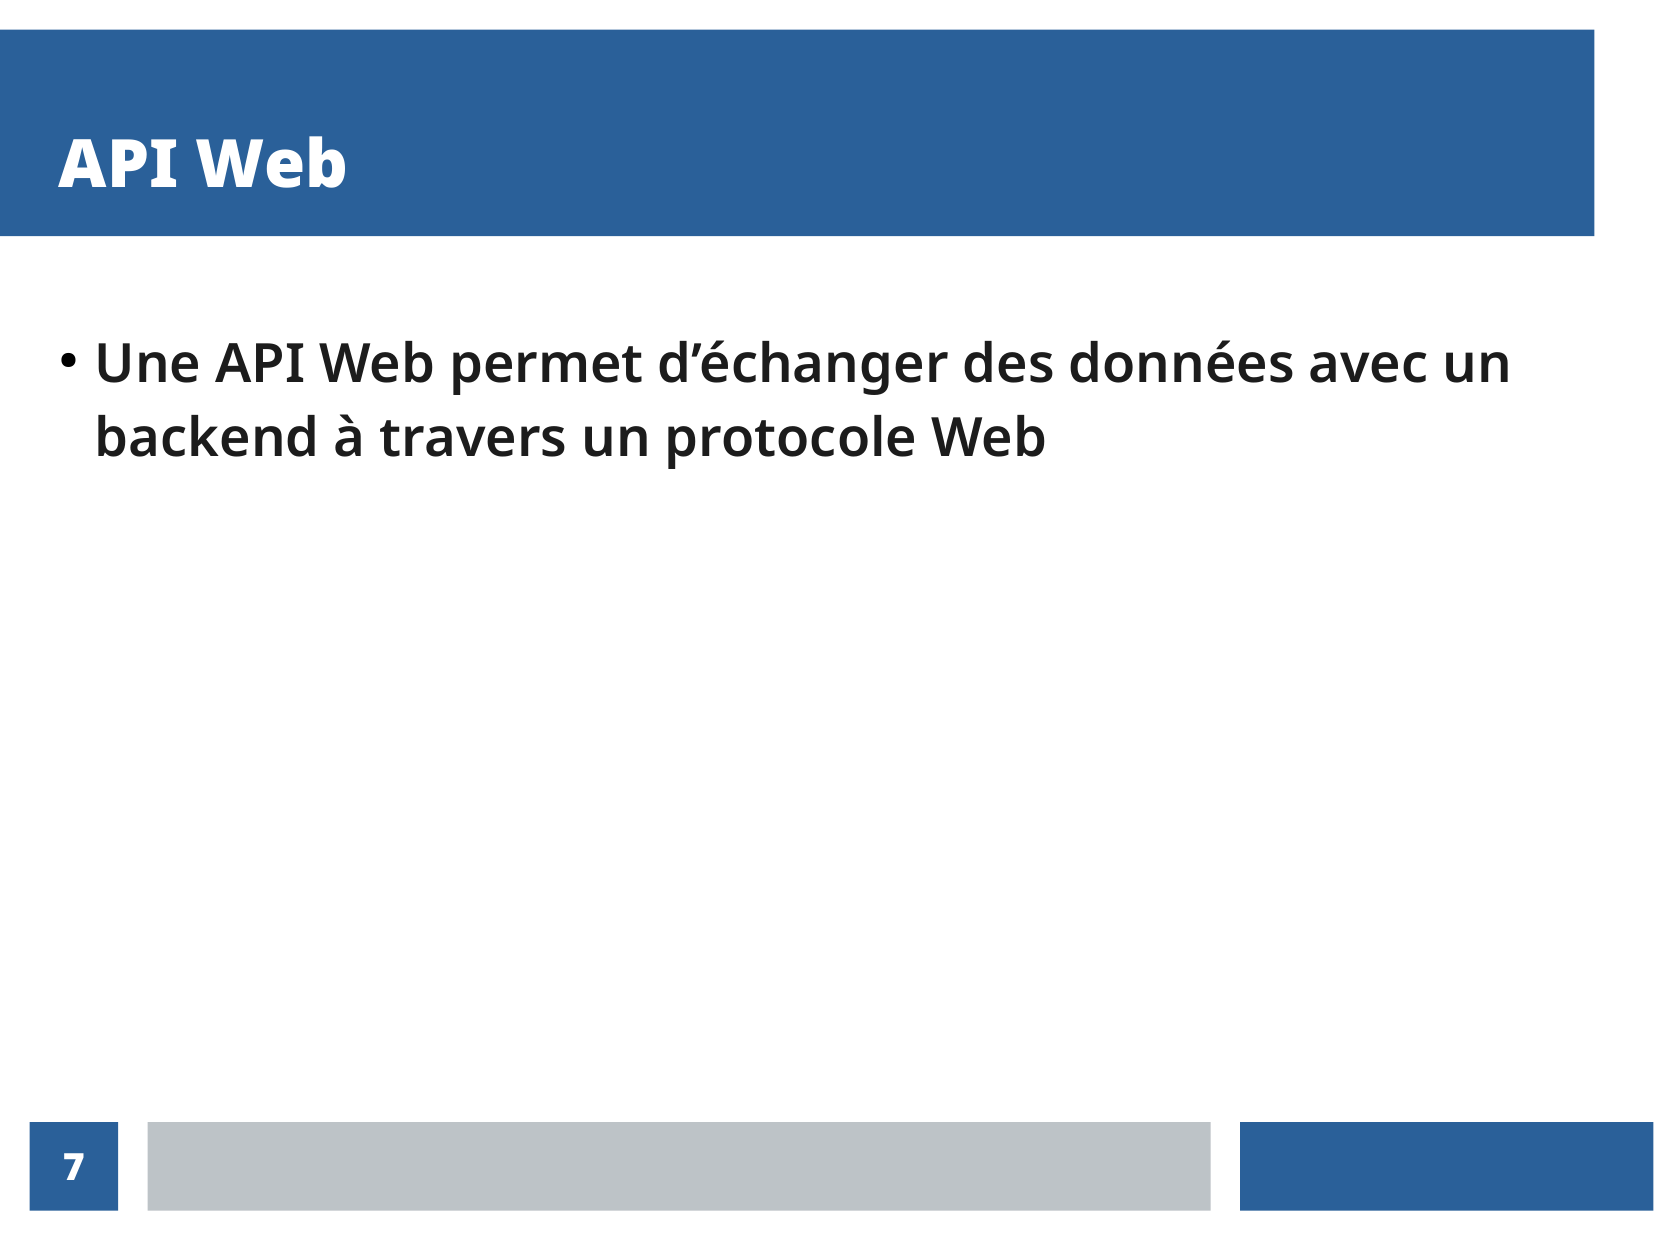

# API Web
Une API Web permet d’échanger des données avec un backend à travers un protocole Web
7